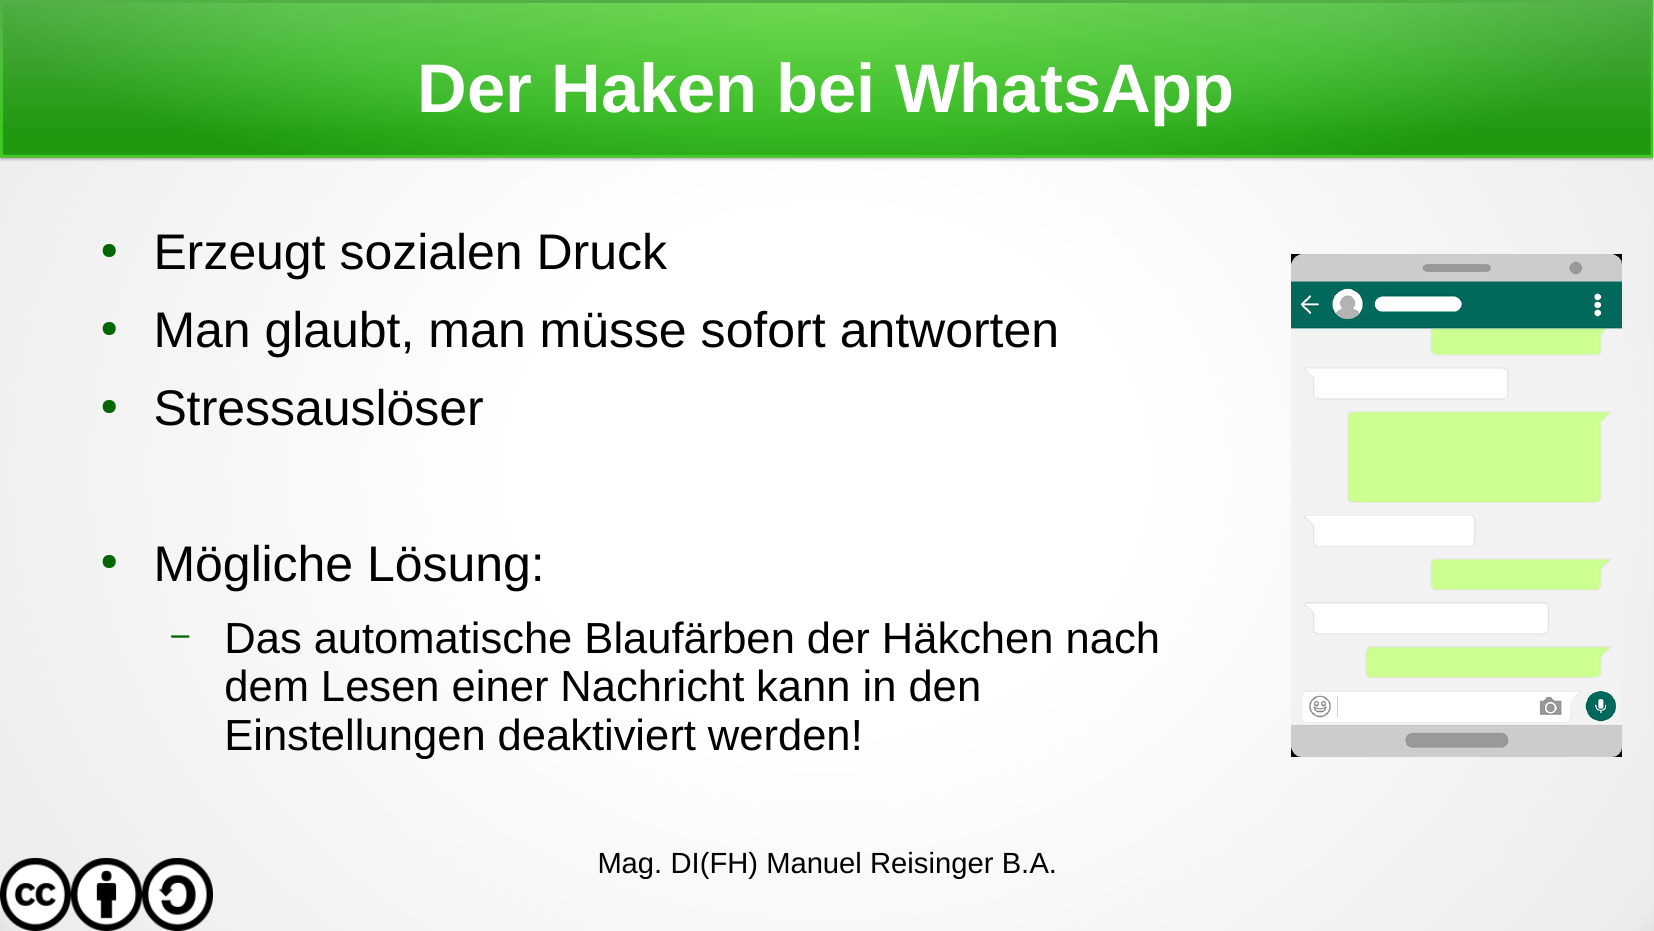

# Der Haken bei WhatsApp
Erzeugt sozialen Druck
Man glaubt, man müsse sofort antworten
Stressauslöser
Mögliche Lösung:
Das automatische Blaufärben der Häkchen nach dem Lesen einer Nachricht kann in den Einstellungen deaktiviert werden!